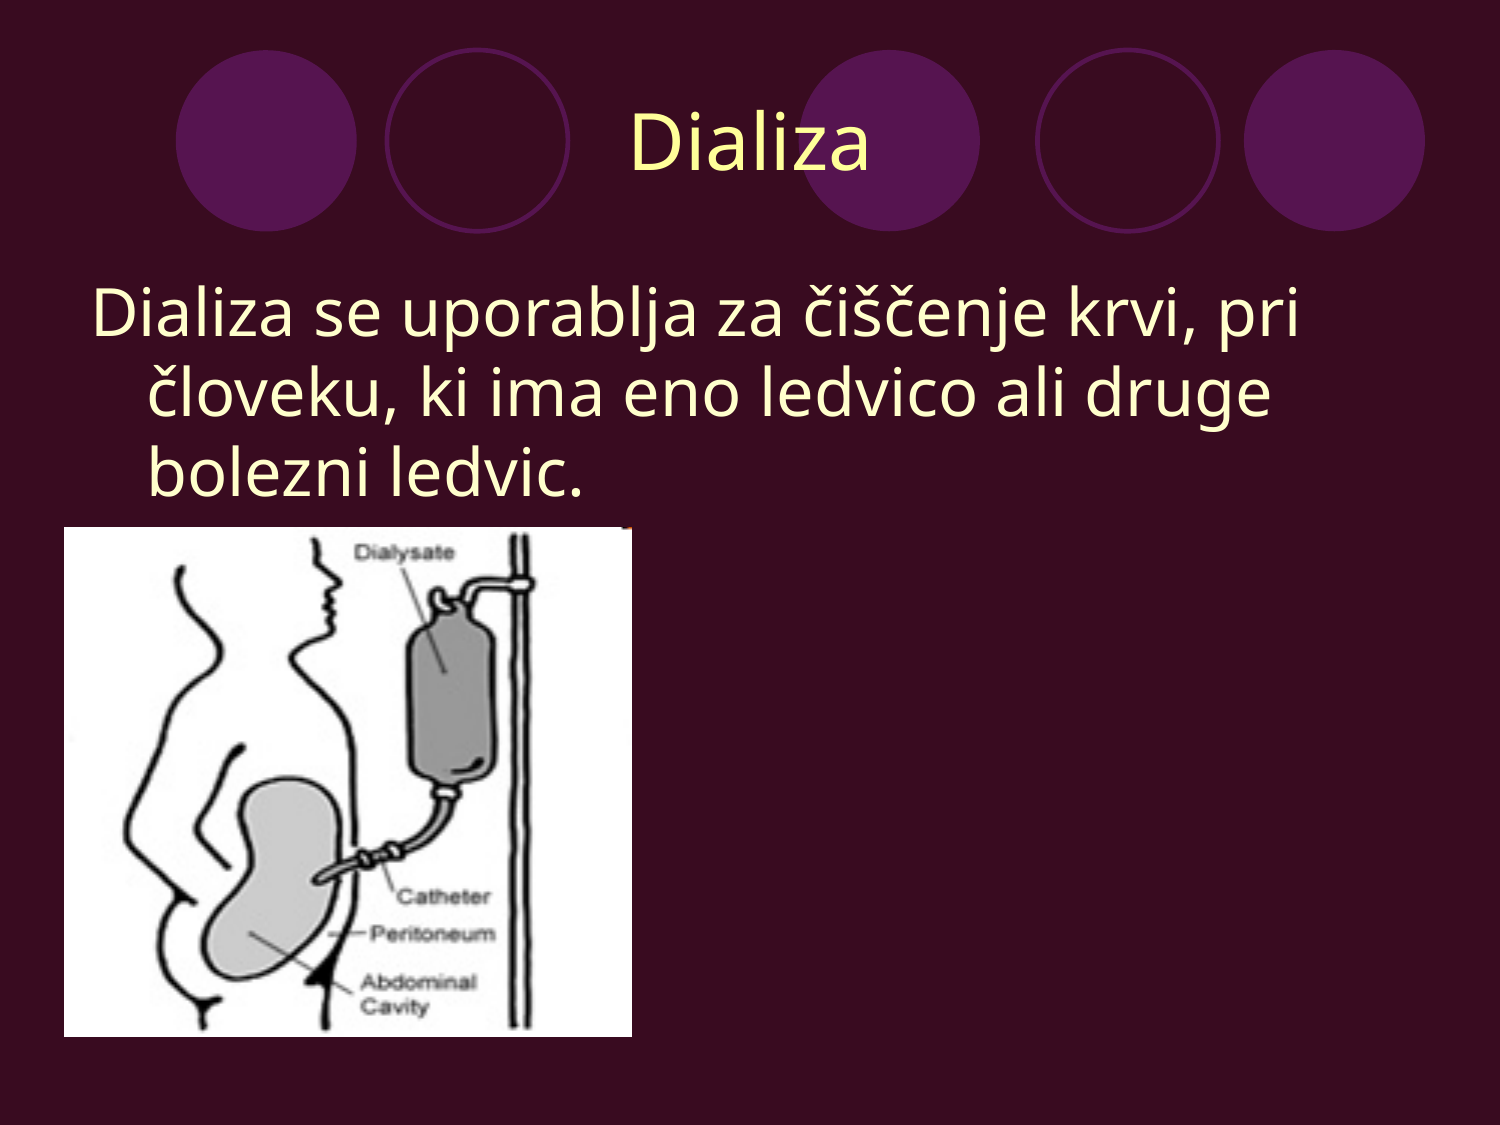

# Dializa
Dializa se uporablja za čiščenje krvi, pri človeku, ki ima eno ledvico ali druge bolezni ledvic.